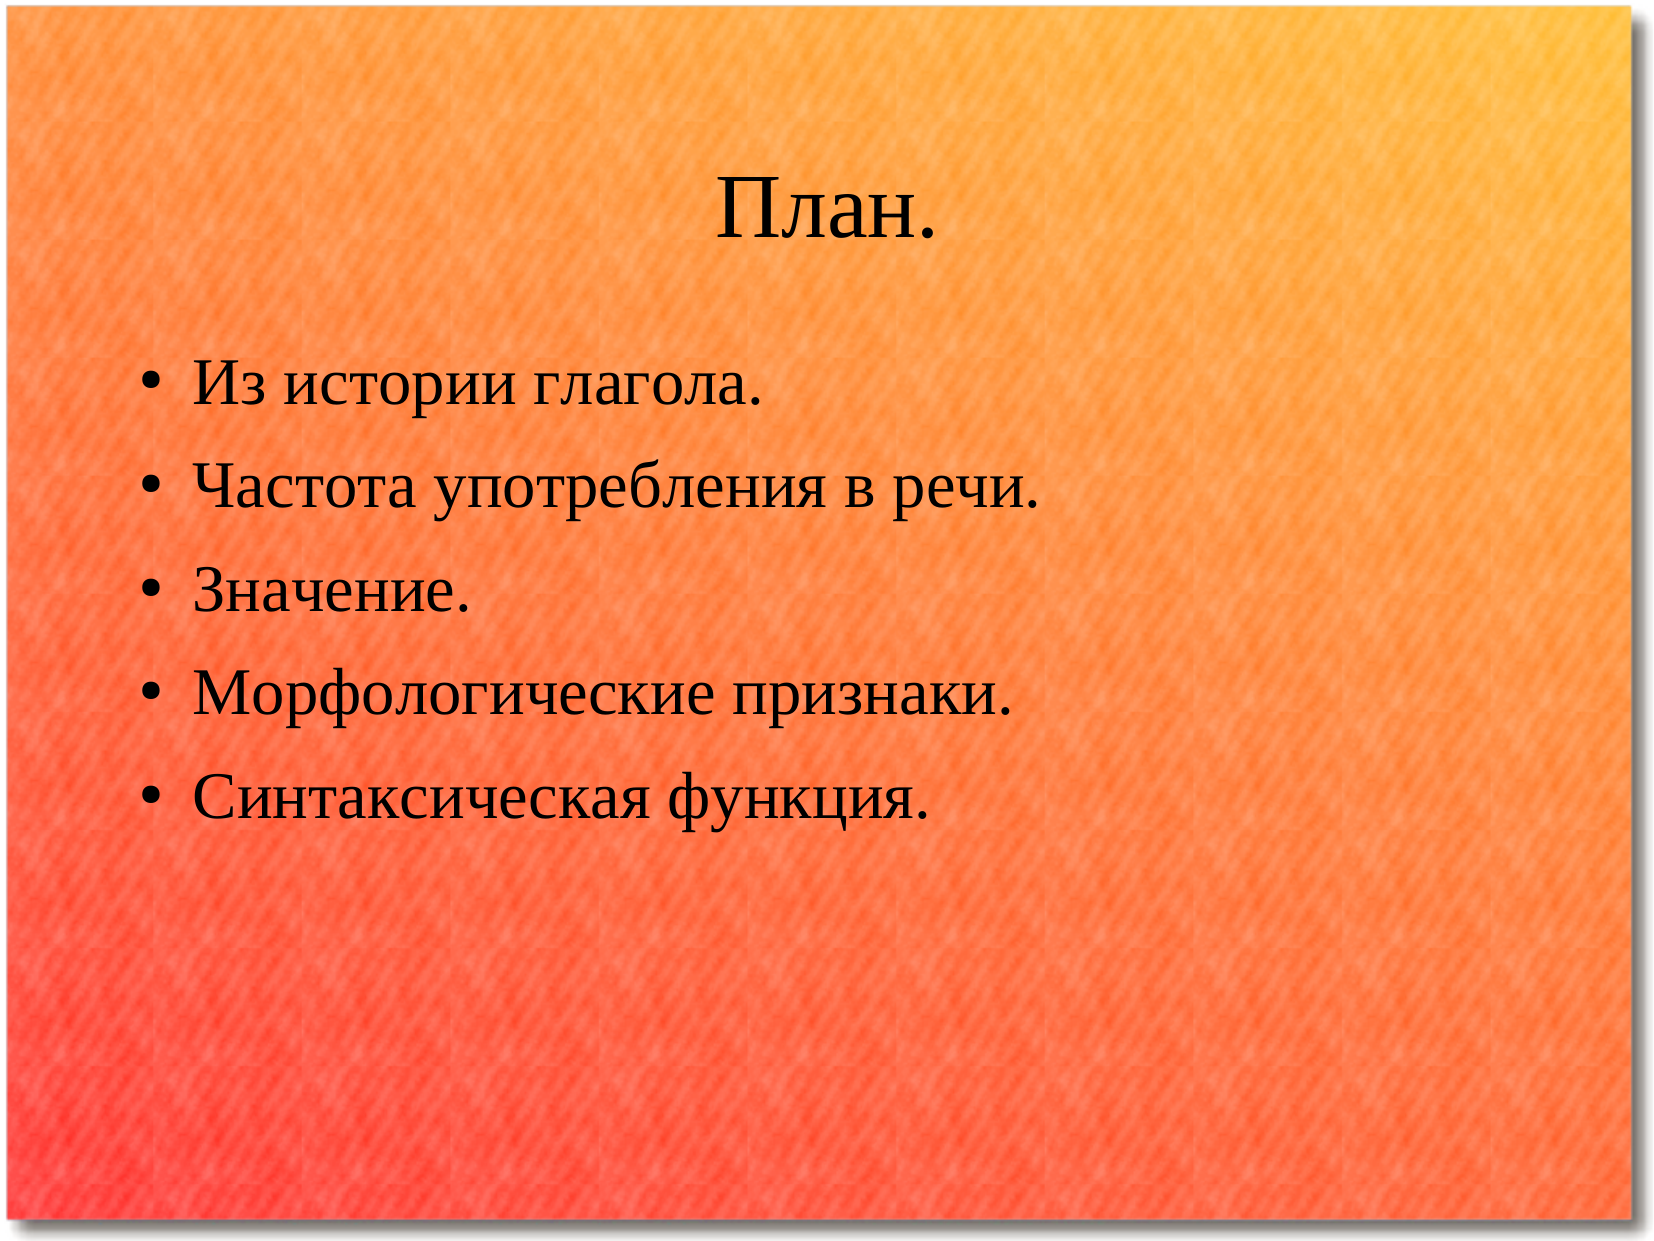

План.
# Из истории глагола.
Частота употребления в речи.
Значение.
Морфологические признаки.
Синтаксическая функция.